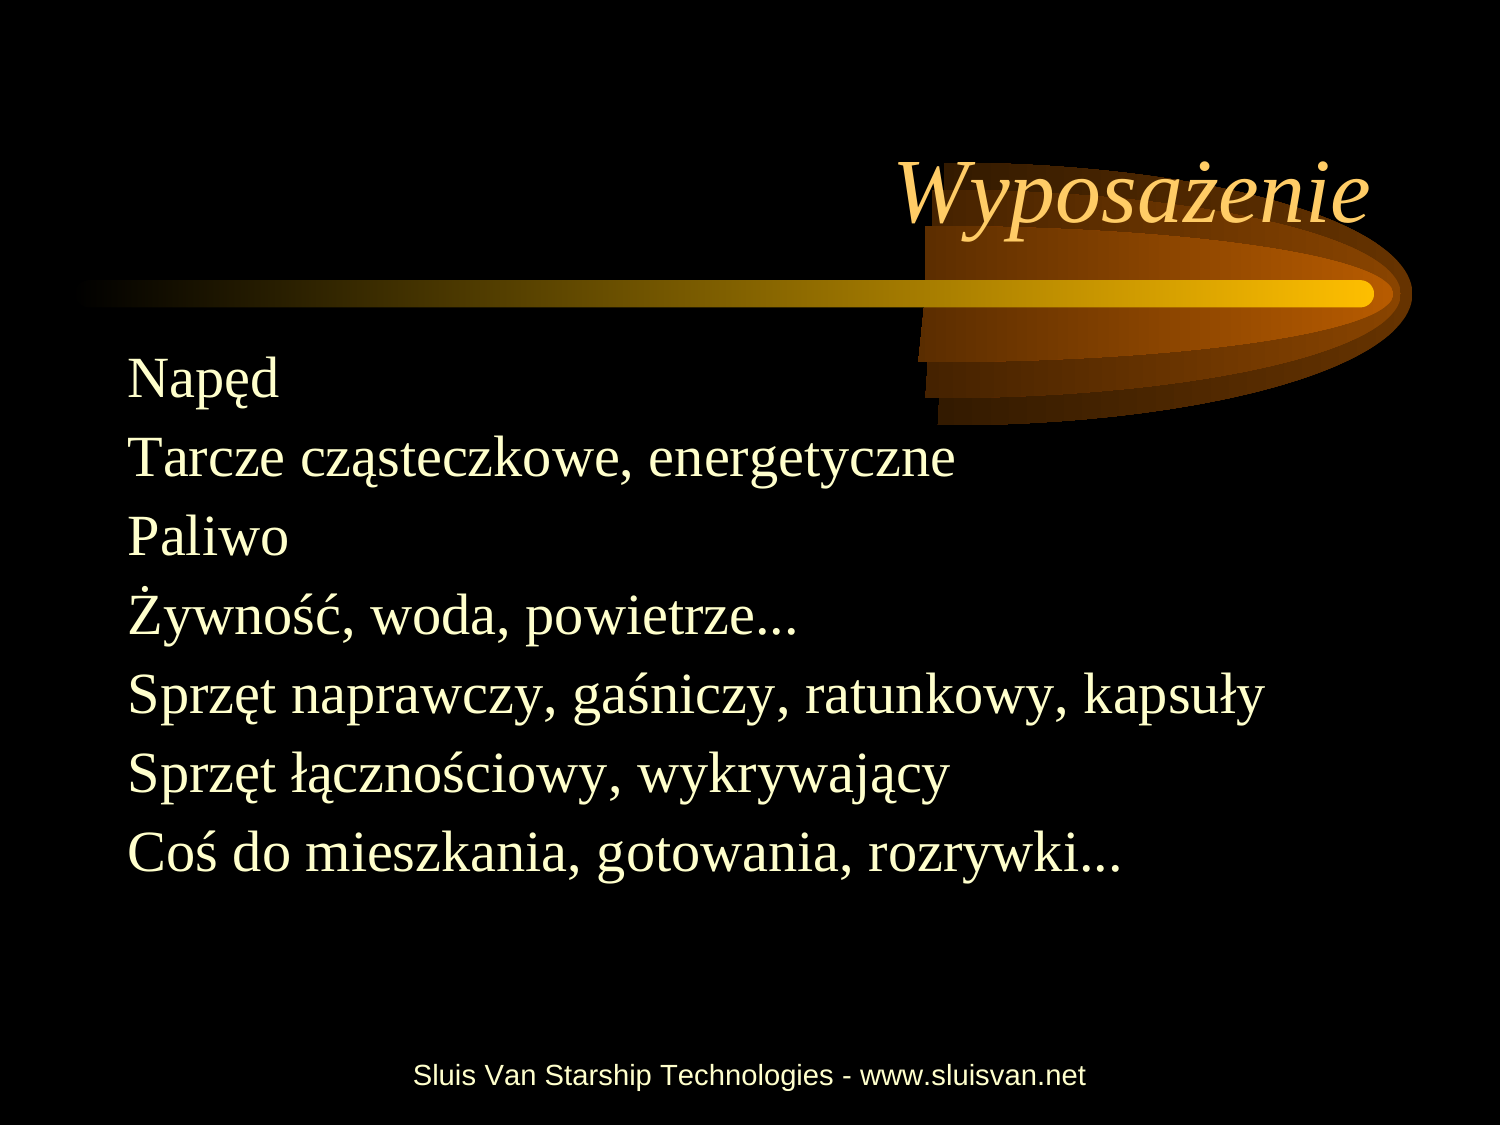

# Wyposażenie
Napęd
Tarcze cząsteczkowe, energetyczne
Paliwo
Żywność, woda, powietrze...
Sprzęt naprawczy, gaśniczy, ratunkowy, kapsuły
Sprzęt łącznościowy, wykrywający
Coś do mieszkania, gotowania, rozrywki...
Sluis Van Starship Technologies - www.sluisvan.net